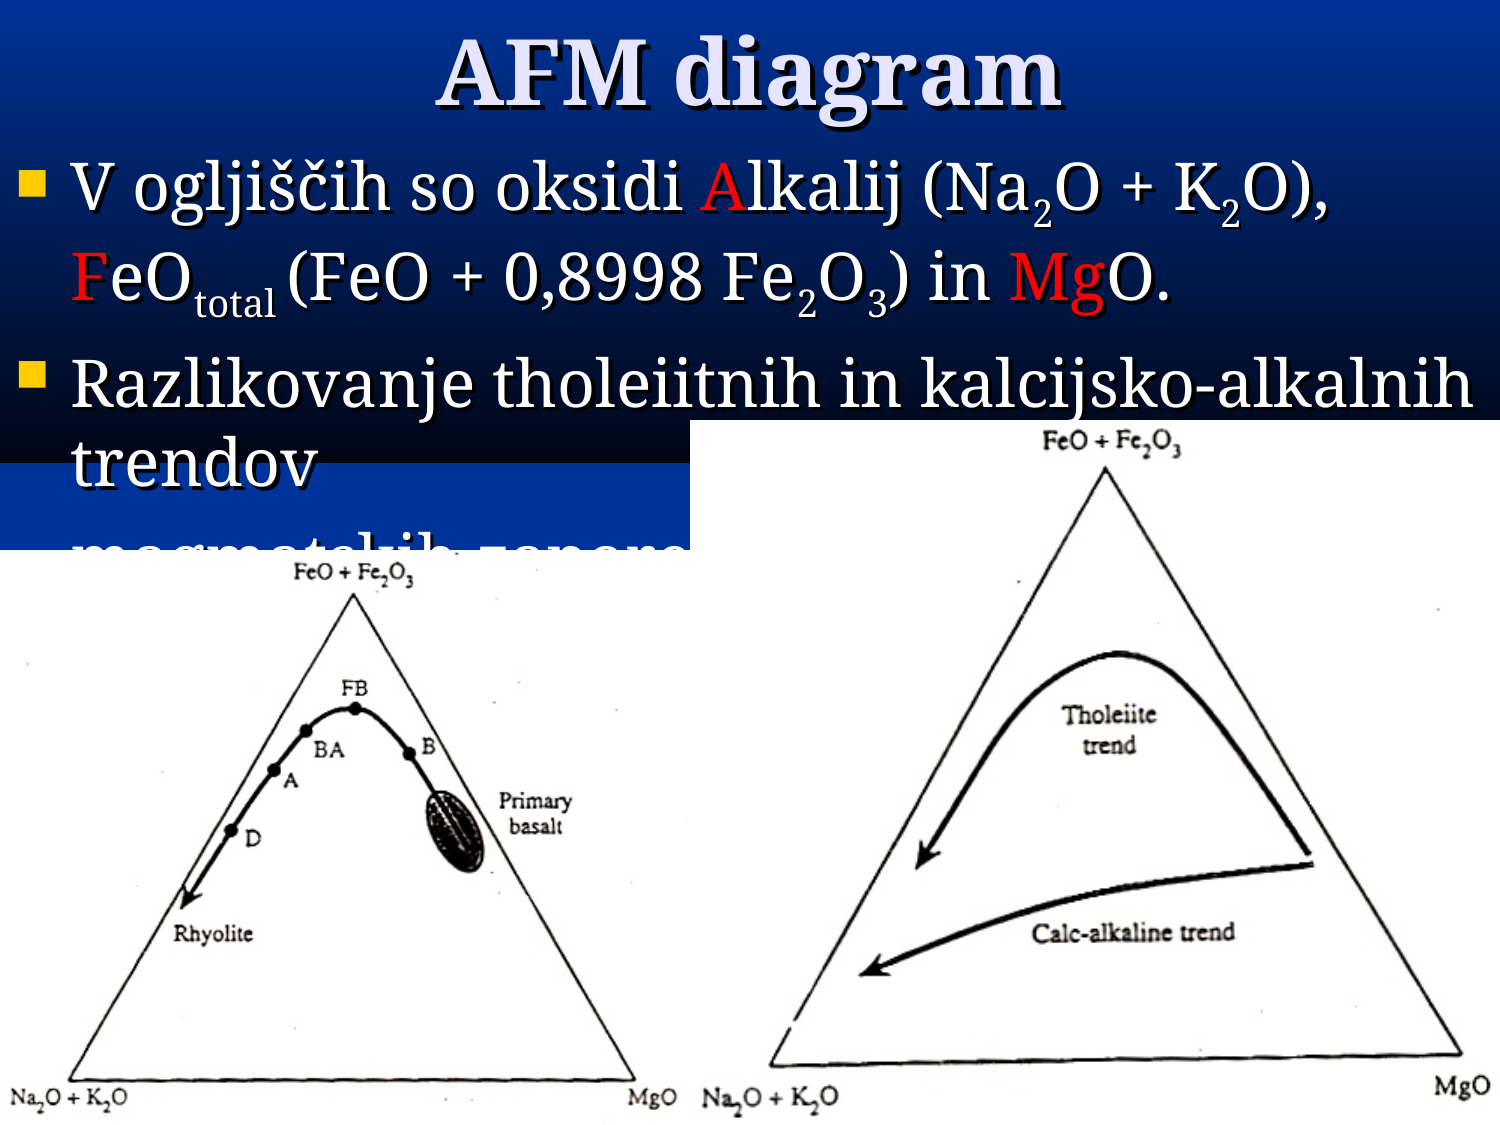

# AFM diagram
V ogljiščih so oksidi Alkalij (Na2O + K2O), FeOtotal (FeO + 0,8998 Fe2O3) in MgO.
Razlikovanje tholeiitnih in kalcijsko-alkalnih trendov
	magmatskih zaporedij.